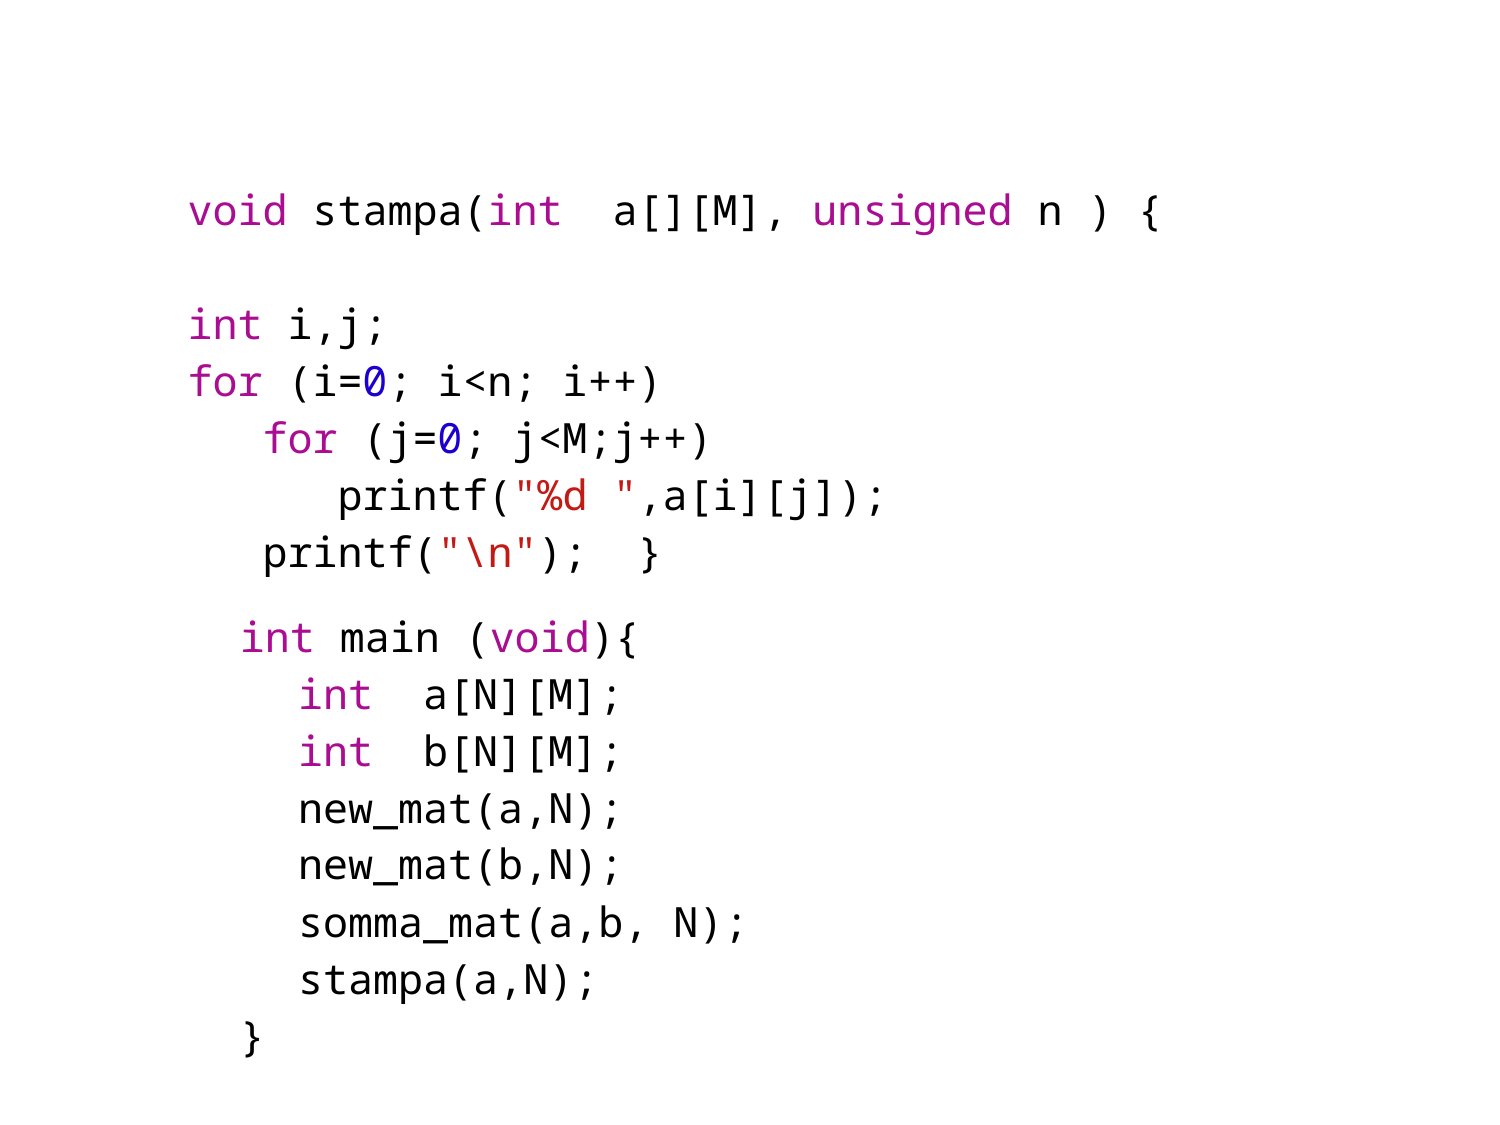

# void stampa(int a[][M], unsigned n ) { int i,j; for (i=0; i<n; i++) for (j=0; j<M;j++) printf("%d ",a[i][j]); printf("\n"); } }}
int main (void){
	int a[N][M];
	int b[N][M];
	new_mat(a,N);
	new_mat(b,N);
	somma_mat(a,b, N);
	stampa(a,N);
}